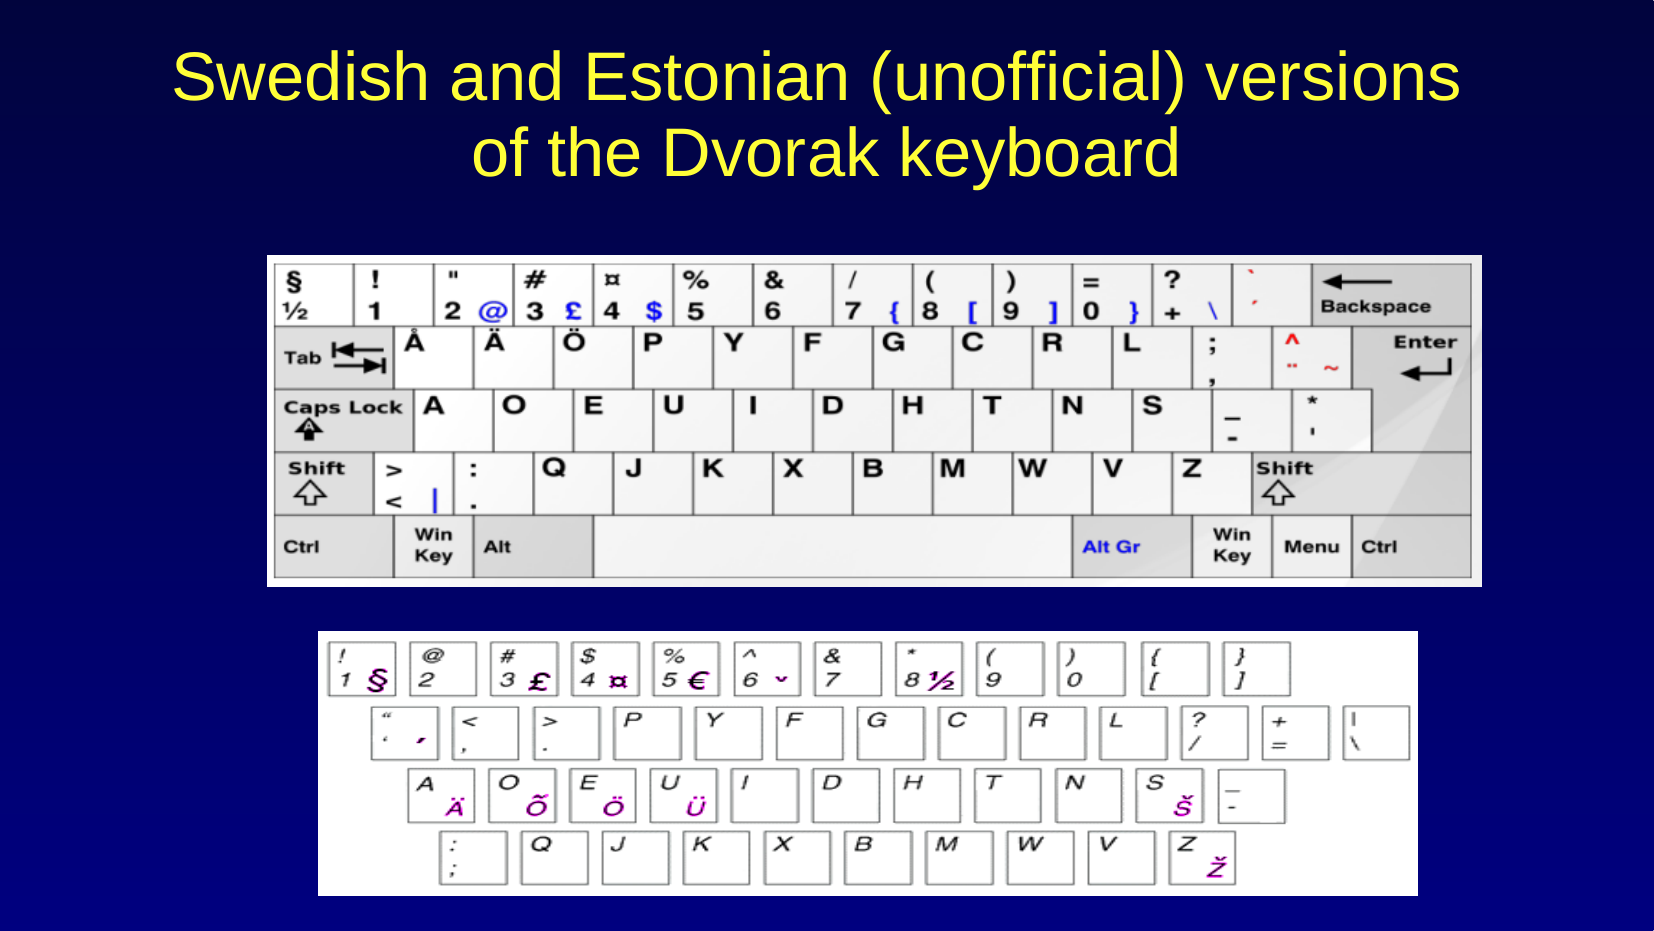

# Swedish and Estonian (unofficial) versions of the Dvorak keyboard